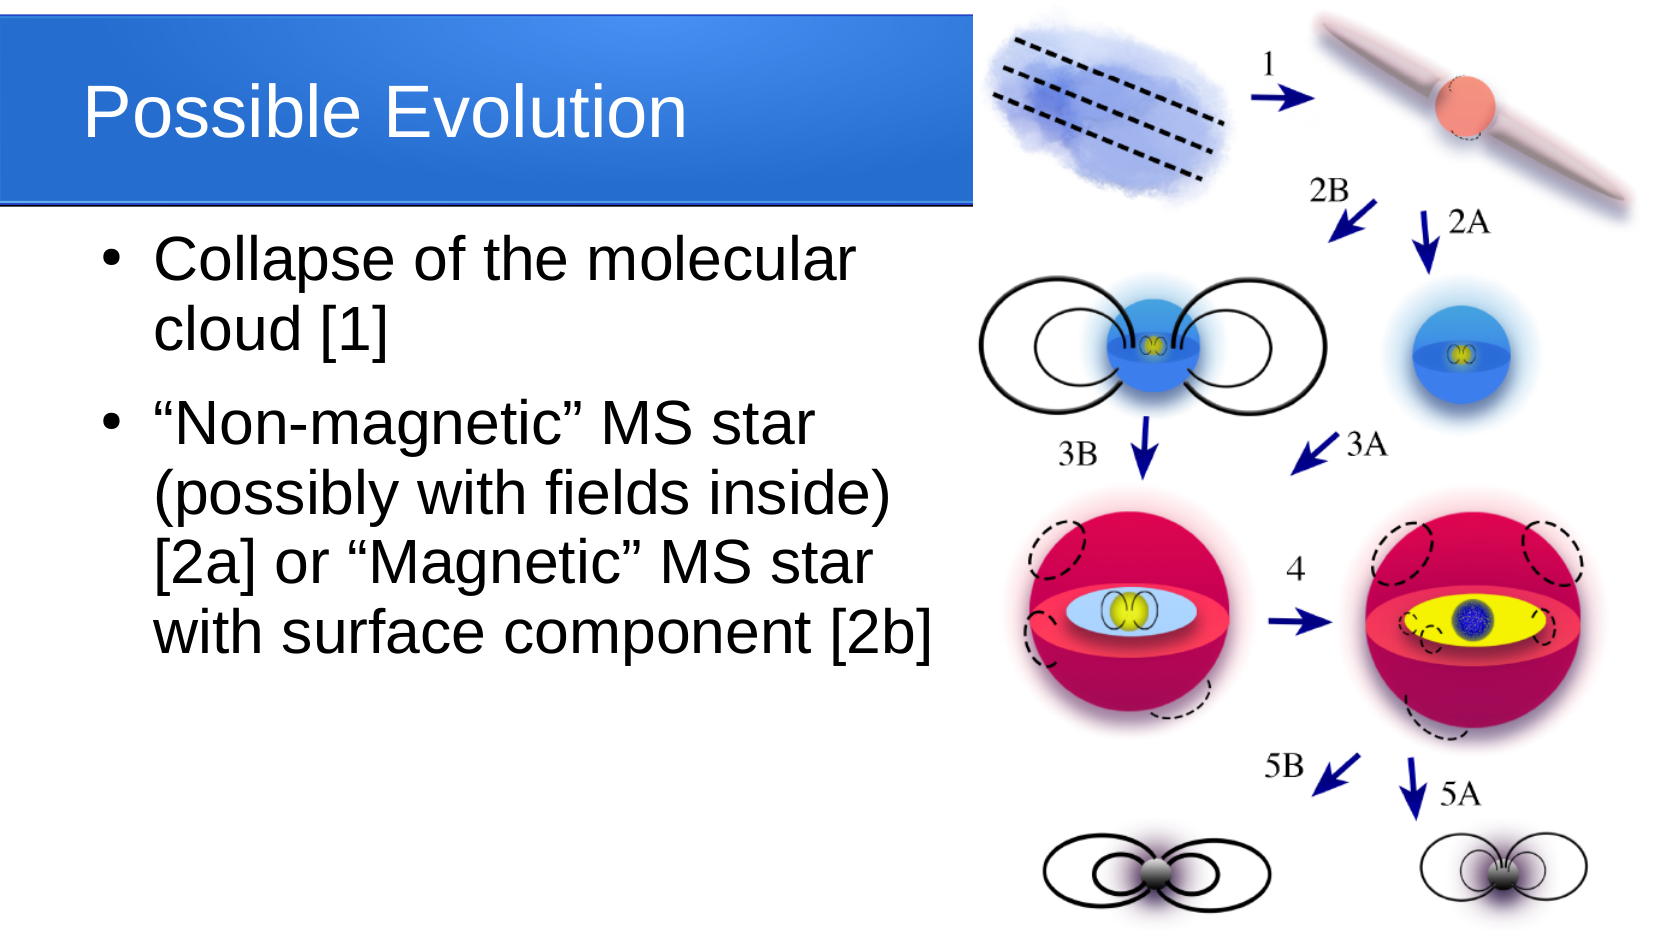

# Possible Evolution
Collapse of the molecular cloud [1]
“Non-magnetic” MS star (possibly with fields inside) [2a] or “Magnetic” MS star with surface component [2b]